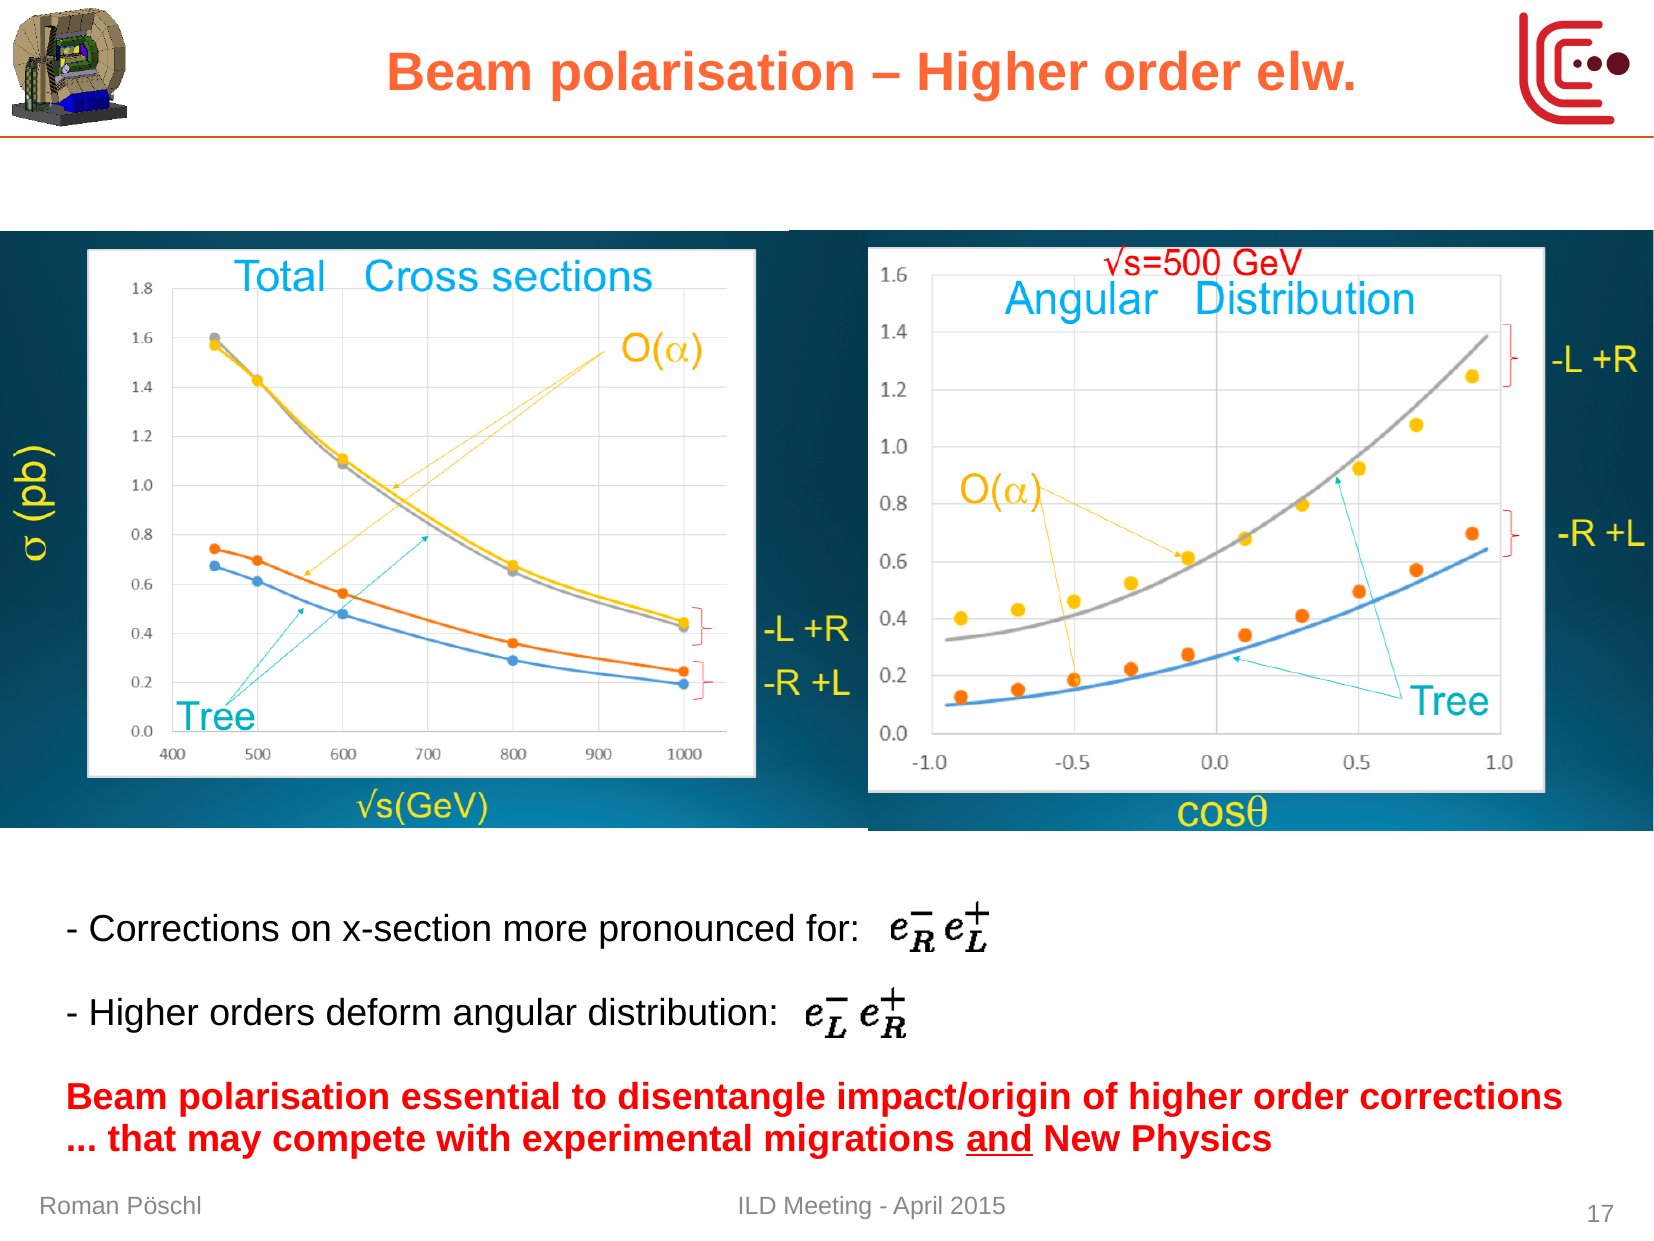

# Beam polarisation – Higher order elw.
- Corrections on x-section more pronounced for:
- Higher orders deform angular distribution:
Beam polarisation essential to disentangle impact/origin of higher order corrections
... that may compete with experimental migrations and New Physics